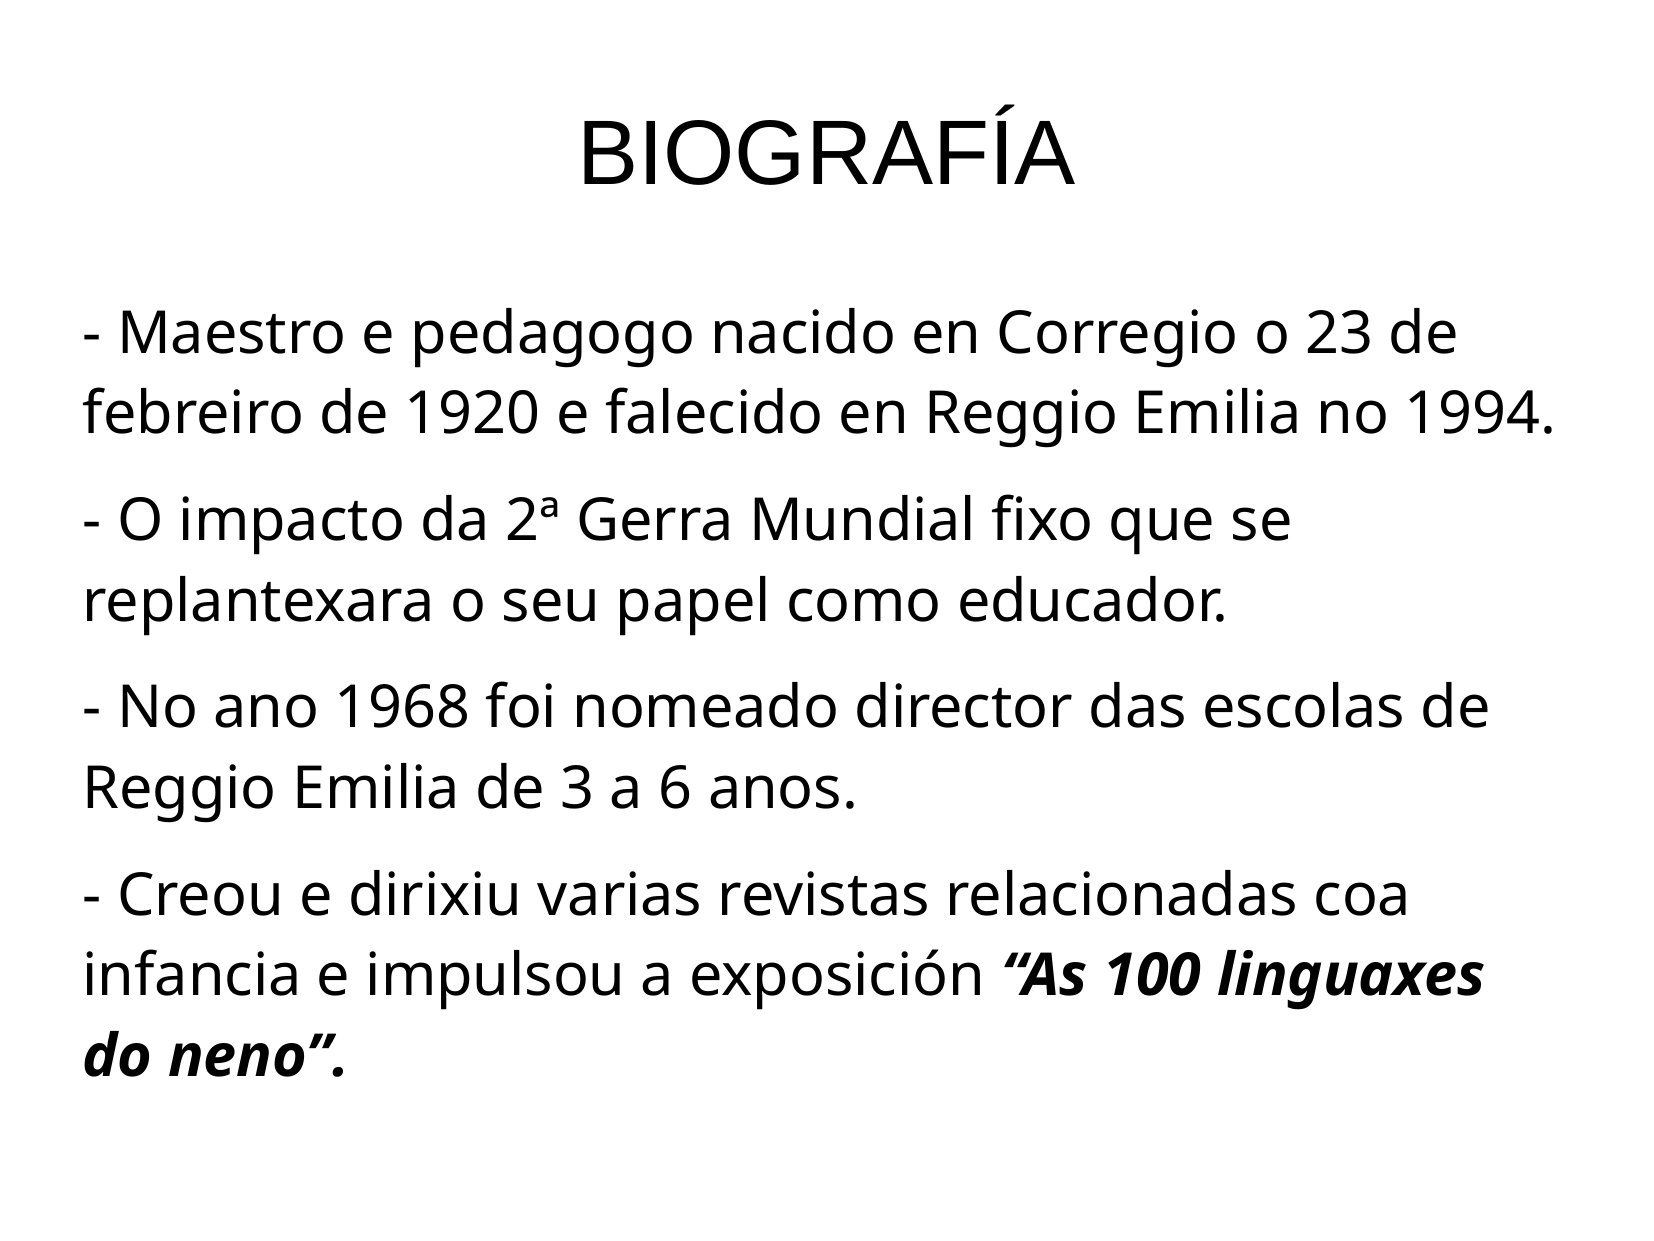

# BIOGRAFÍA
- Maestro e pedagogo nacido en Corregio o 23 de febreiro de 1920 e falecido en Reggio Emilia no 1994.
- O impacto da 2ª Gerra Mundial fixo que se 			replantexara o seu papel como educador.
- No ano 1968 foi nomeado director das escolas de Reggio Emilia de 3 a 6 anos.
- Creou e dirixiu varias revistas relacionadas coa infancia e impulsou a exposición “As 100 linguaxes do neno”.